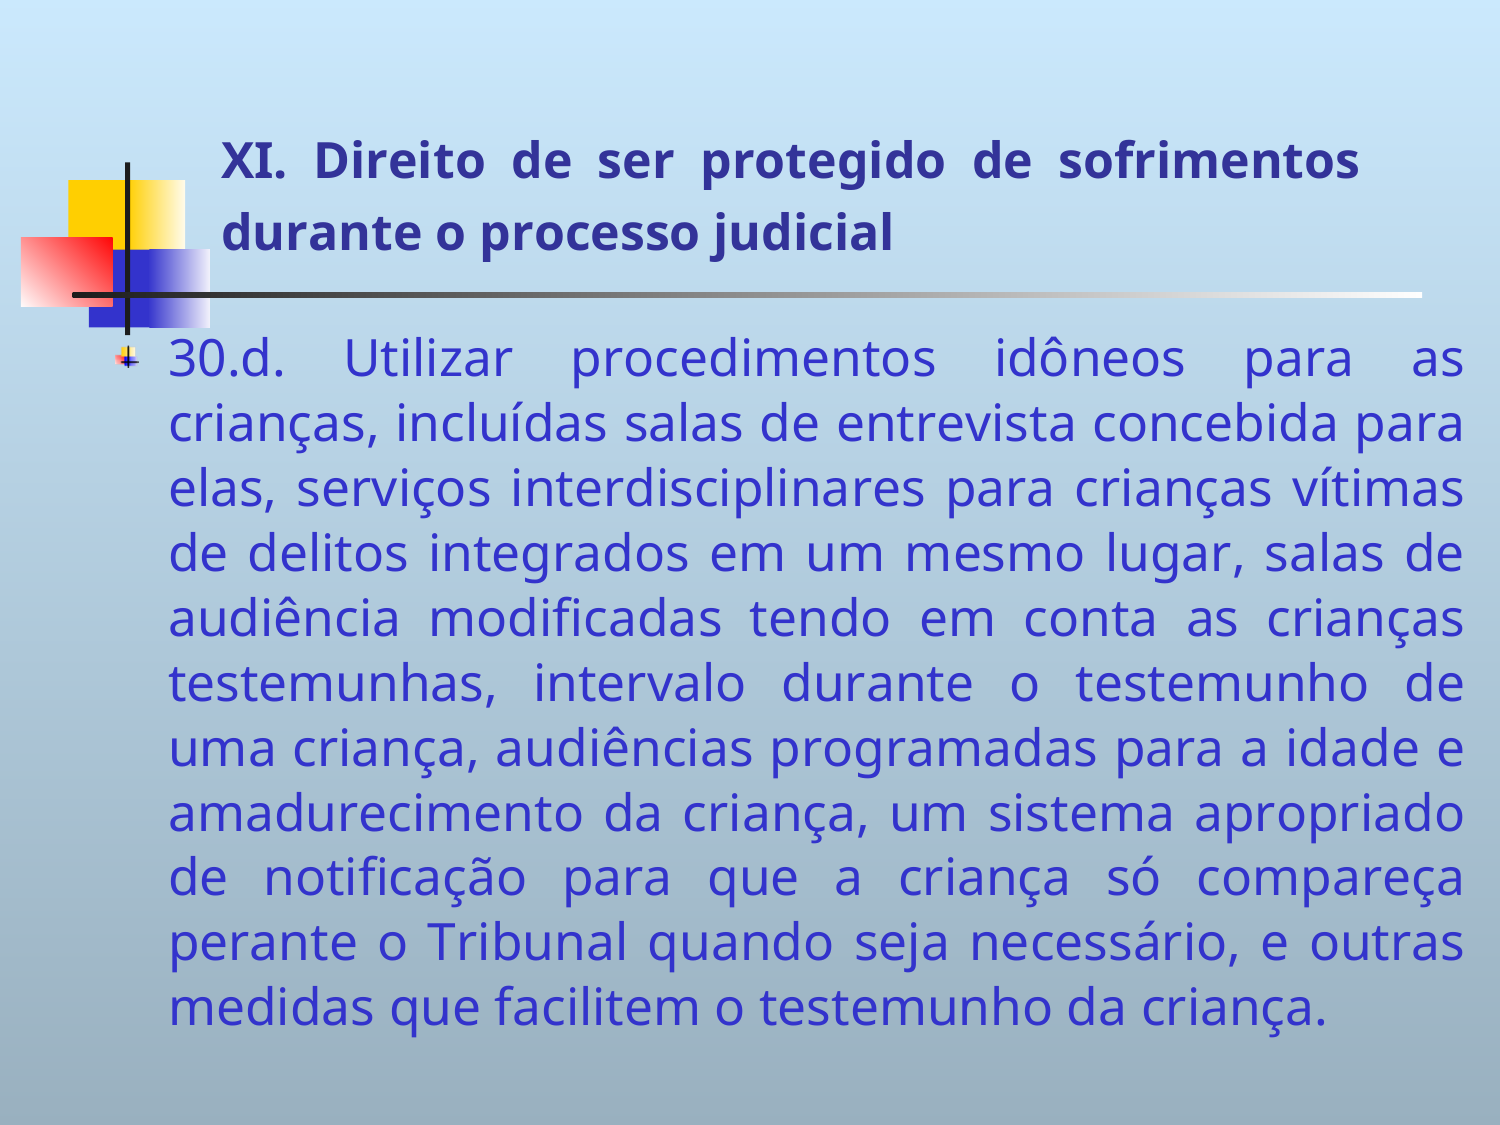

XI. Direito de ser protegido de sofrimentos durante o processo judicial
# 30.d. Utilizar procedimentos idôneos para as crianças, incluídas salas de entrevista concebida para elas, serviços interdisciplinares para crianças vítimas de delitos integrados em um mesmo lugar, salas de audiência modificadas tendo em conta as crianças testemunhas, intervalo durante o testemunho de uma criança, audiências programadas para a idade e amadurecimento da criança, um sistema apropriado de notificação para que a criança só compareça perante o Tribunal quando seja necessário, e outras medidas que facilitem o testemunho da criança.